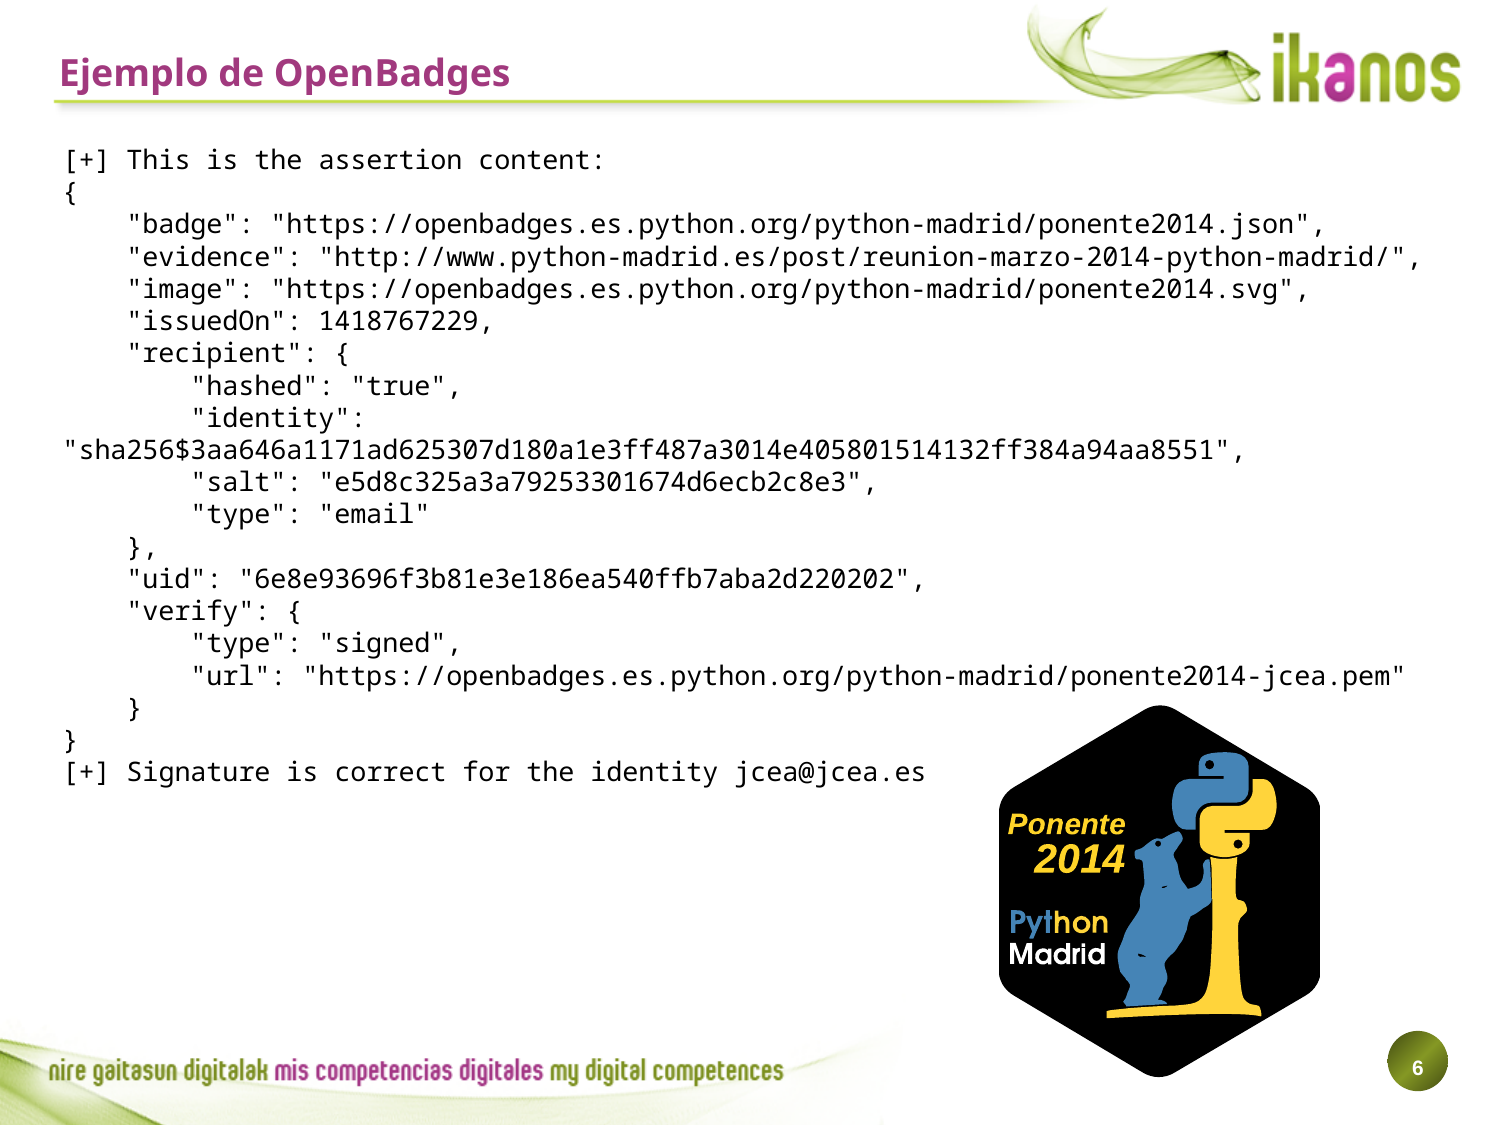

Ejemplo de OpenBadges
[+] This is the assertion content:
{
 "badge": "https://openbadges.es.python.org/python-madrid/ponente2014.json",
 "evidence": "http://www.python-madrid.es/post/reunion-marzo-2014-python-madrid/",
 "image": "https://openbadges.es.python.org/python-madrid/ponente2014.svg",
 "issuedOn": 1418767229,
 "recipient": {
 "hashed": "true",
 "identity": "sha256$3aa646a1171ad625307d180a1e3ff487a3014e405801514132ff384a94aa8551",
 "salt": "e5d8c325a3a79253301674d6ecb2c8e3",
 "type": "email"
 },
 "uid": "6e8e93696f3b81e3e186ea540ffb7aba2d220202",
 "verify": {
 "type": "signed",
 "url": "https://openbadges.es.python.org/python-madrid/ponente2014-jcea.pem"
 }
}
[+] Signature is correct for the identity jcea@jcea.es